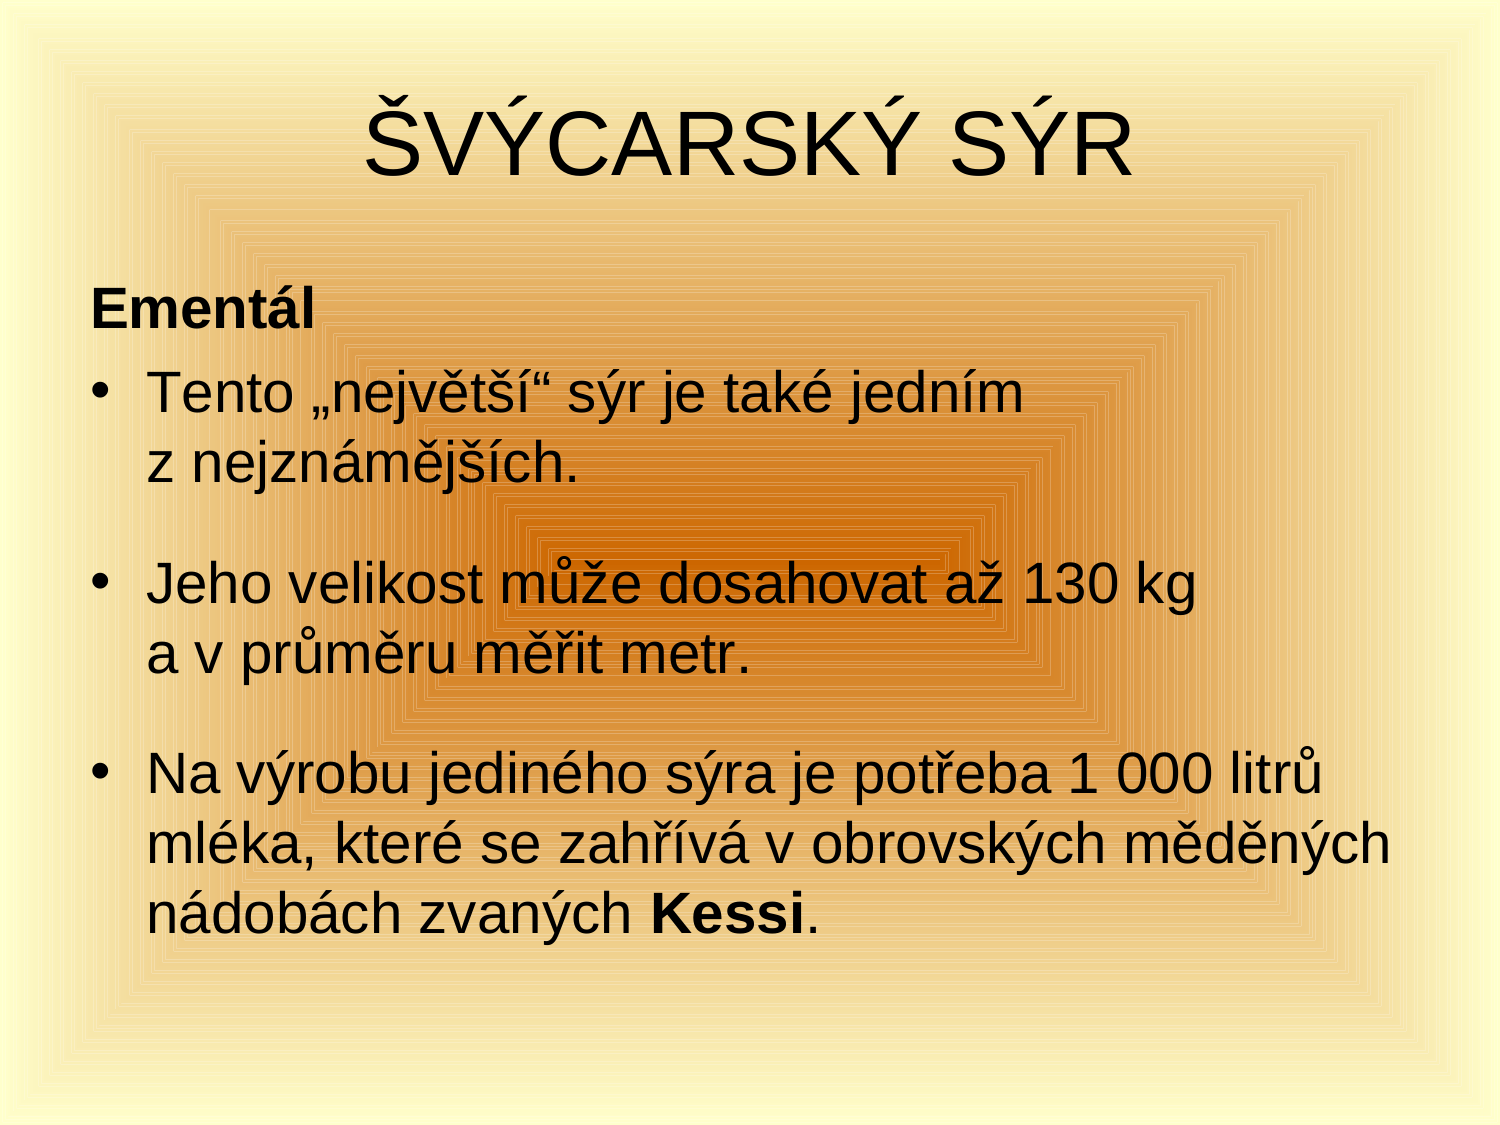

# ŠVÝCARSKÝ SÝR
Ementál
Tento „největší“ sýr je také jedním
z nejznámějších.
Jeho velikost může dosahovat až 130 kg
a v průměru měřit metr.
Na výrobu jediného sýra je potřeba 1 000 litrů mléka, které se zahřívá v obrovských měděných nádobách zvaných Kessi.